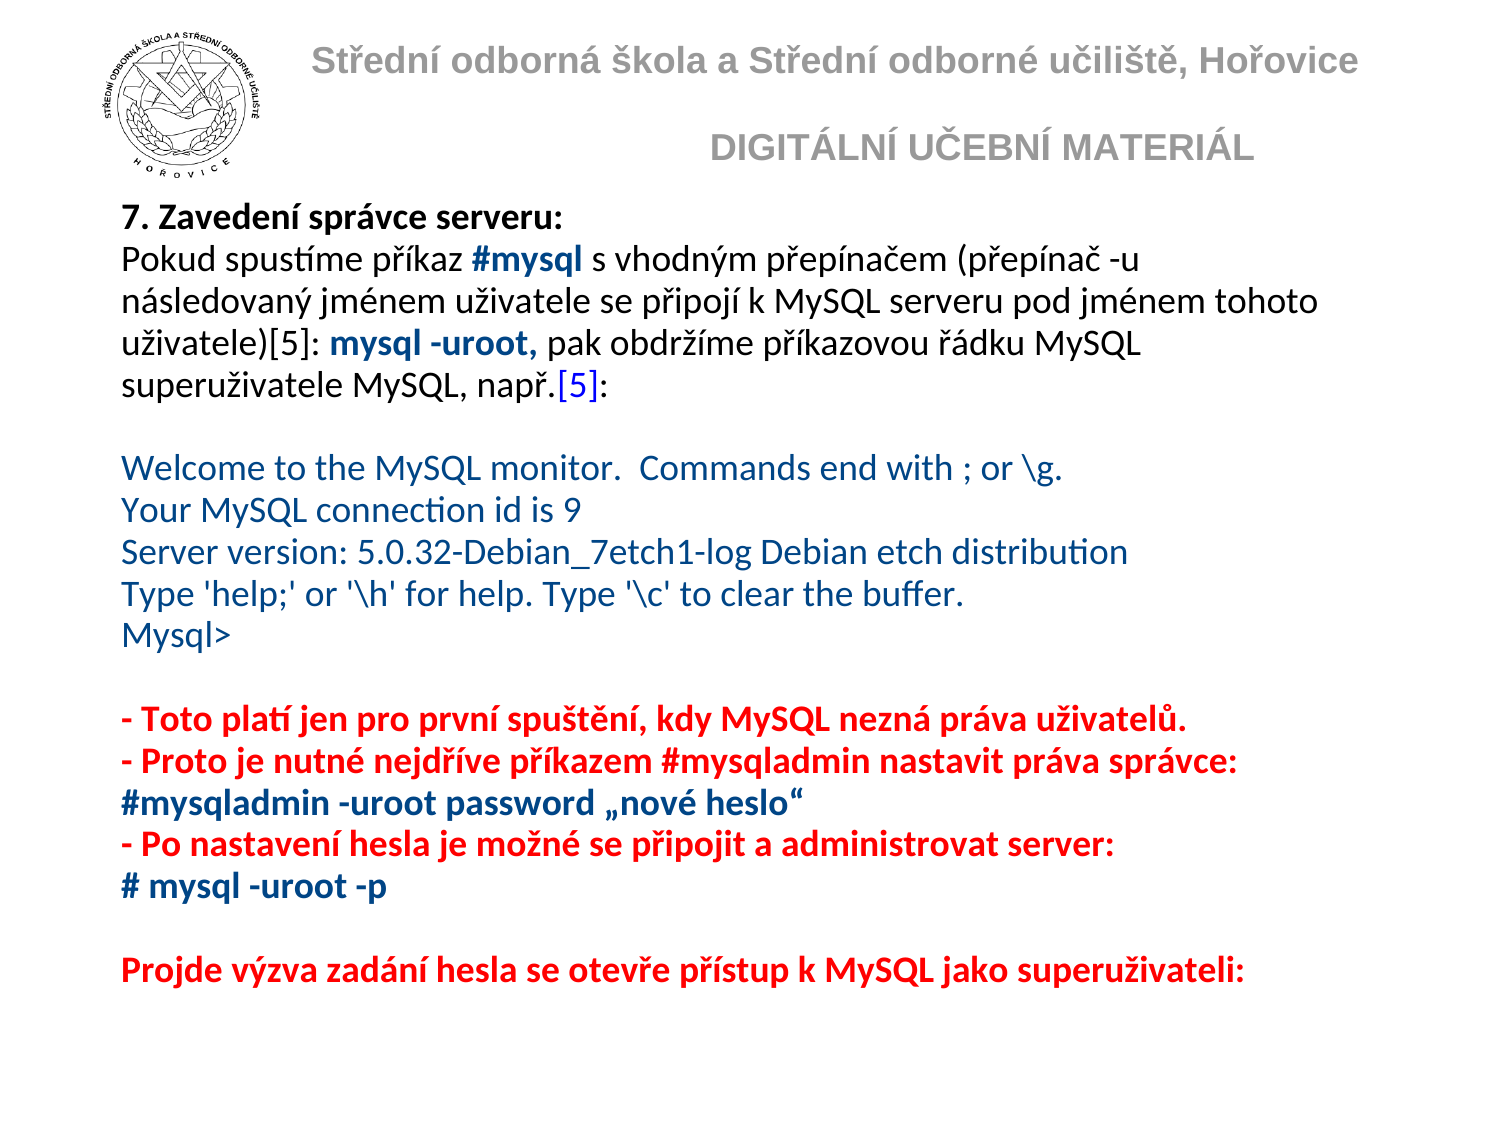

7. Zavedení správce serveru:
Pokud spustíme příkaz #mysql s vhodným přepínačem (přepínač -u následovaný jménem uživatele se připojí k MySQL serveru pod jménem tohoto uživatele)[5]: mysql -uroot, pak obdržíme příkazovou řádku MySQL superuživatele MySQL, např.[5]:
Welcome to the MySQL monitor. Commands end with ; or \g.
Your MySQL connection id is 9
Server version: 5.0.32-Debian_7etch1-log Debian etch distribution
Type 'help;' or '\h' for help. Type '\c' to clear the buffer.
Mysql>
- Toto platí jen pro první spuštění, kdy MySQL nezná práva uživatelů.
- Proto je nutné nejdříve příkazem #mysqladmin nastavit práva správce:
#mysqladmin -uroot password „nové heslo“
- Po nastavení hesla je možné se připojit a administrovat server:
# mysql -uroot -p
Projde výzva zadání hesla se otevře přístup k MySQL jako superuživateli: